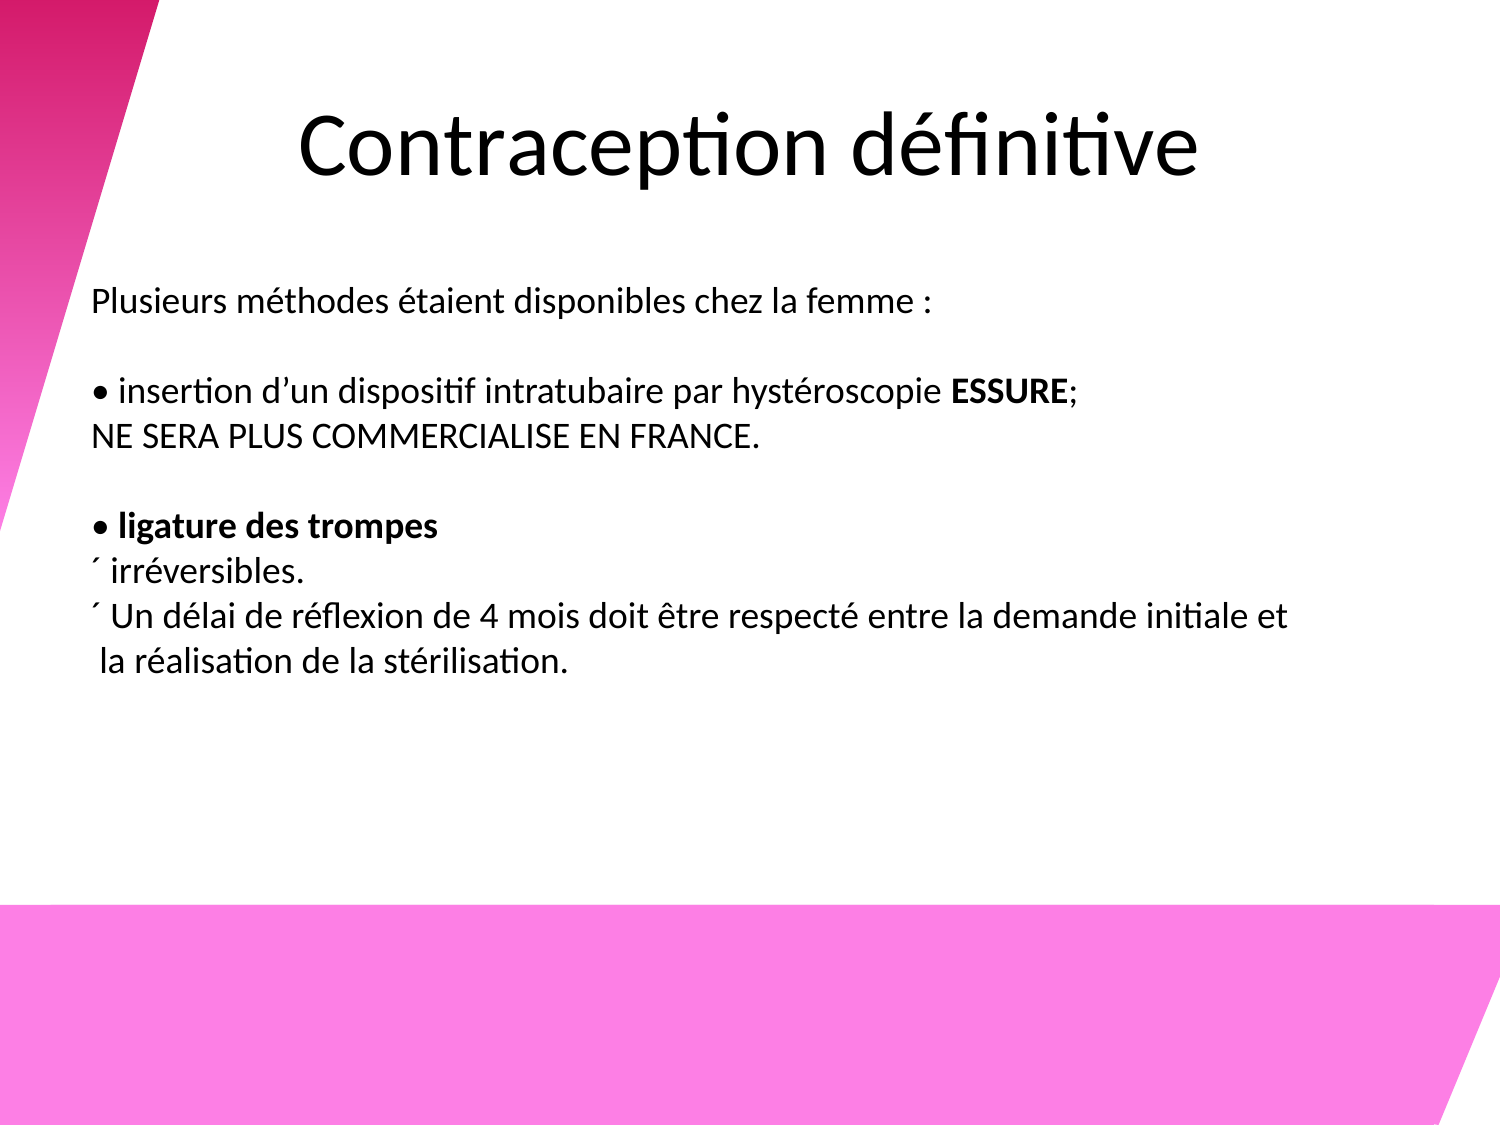

# Contraception définitive
Plusieurs méthodes étaient disponibles chez la femme :
• insertion d’un dispositif intratubaire par hystéroscopie ESSURE;
NE SERA PLUS COMMERCIALISE EN FRANCE.
• ligature des trompes
´ irréversibles.
´ Un délai de réflexion de 4 mois doit être respecté entre la demande initiale et
 la réalisation de la stérilisation.